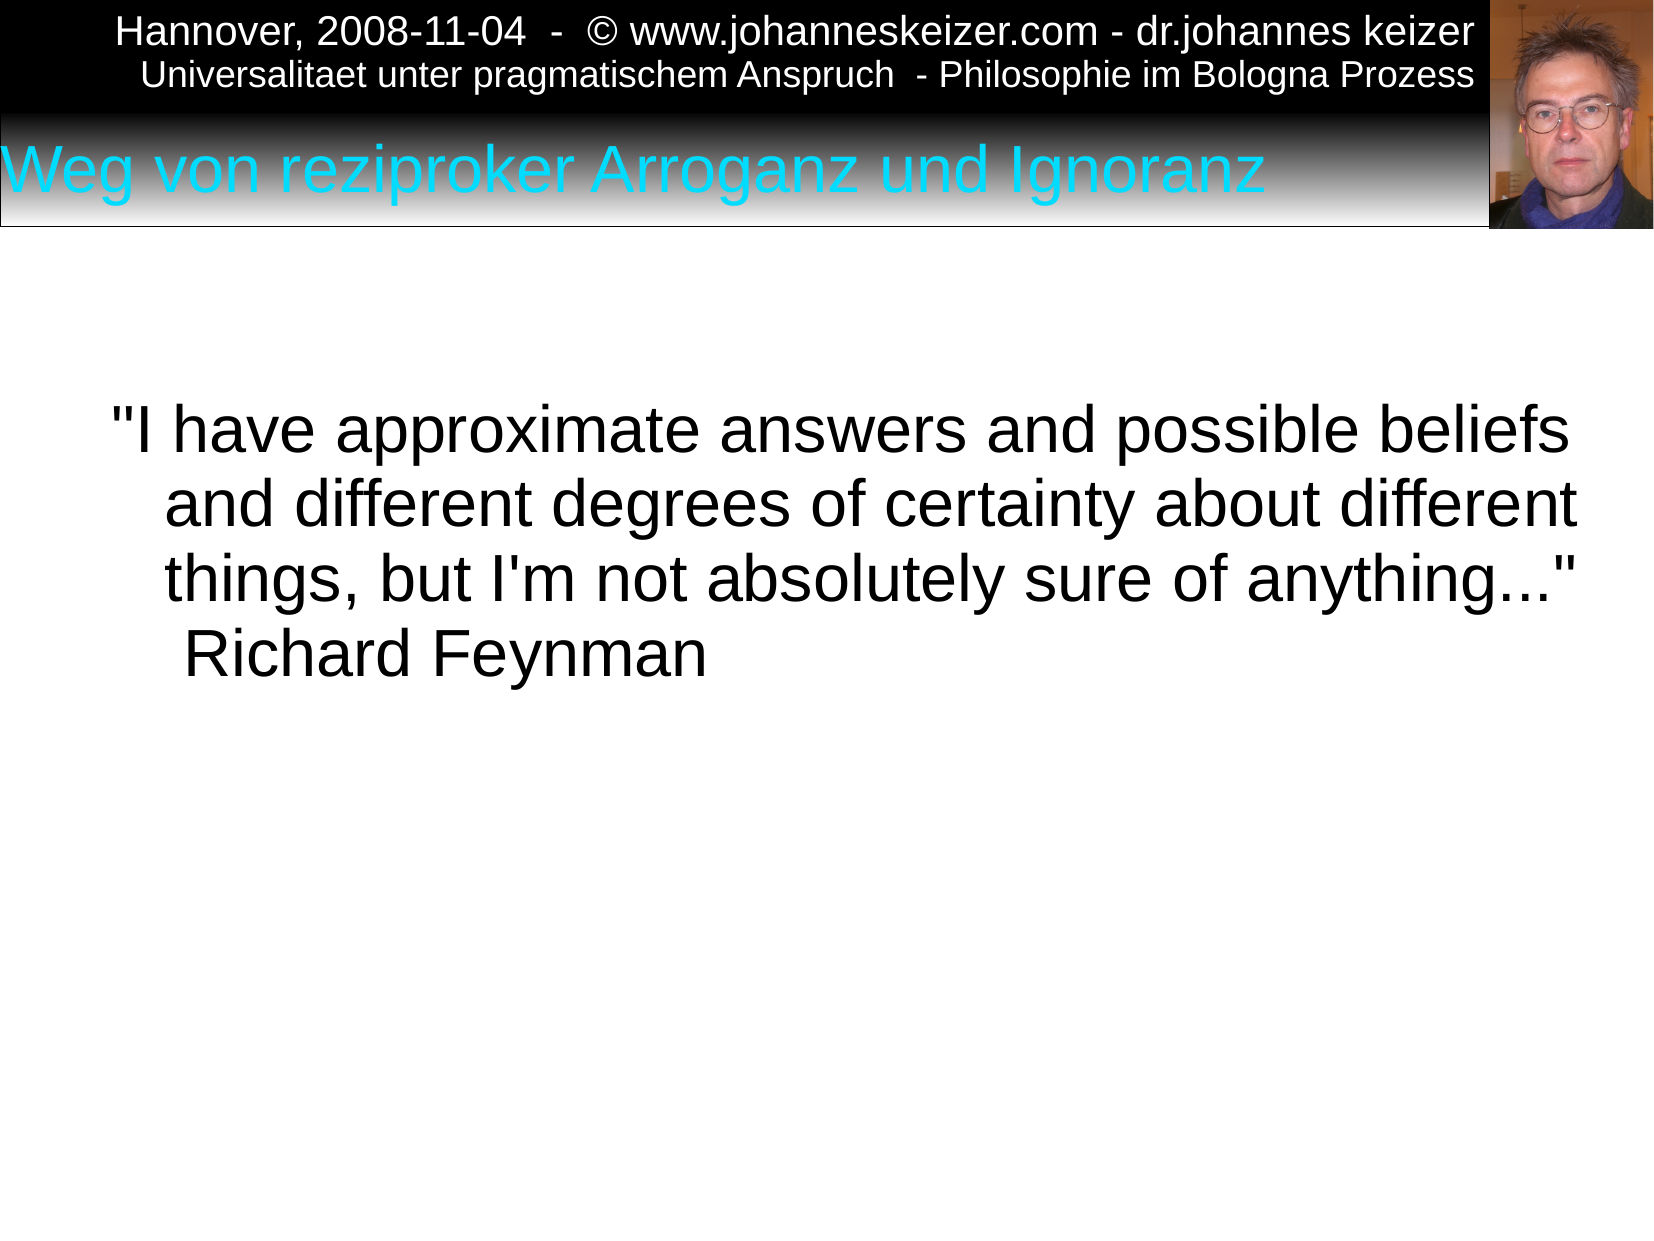

# Weg von reziproker Arroganz und Ignoranz
"I have approximate answers and possible beliefs and different degrees of certainty about different things, but I'm not absolutely sure of anything..." Richard Feynman